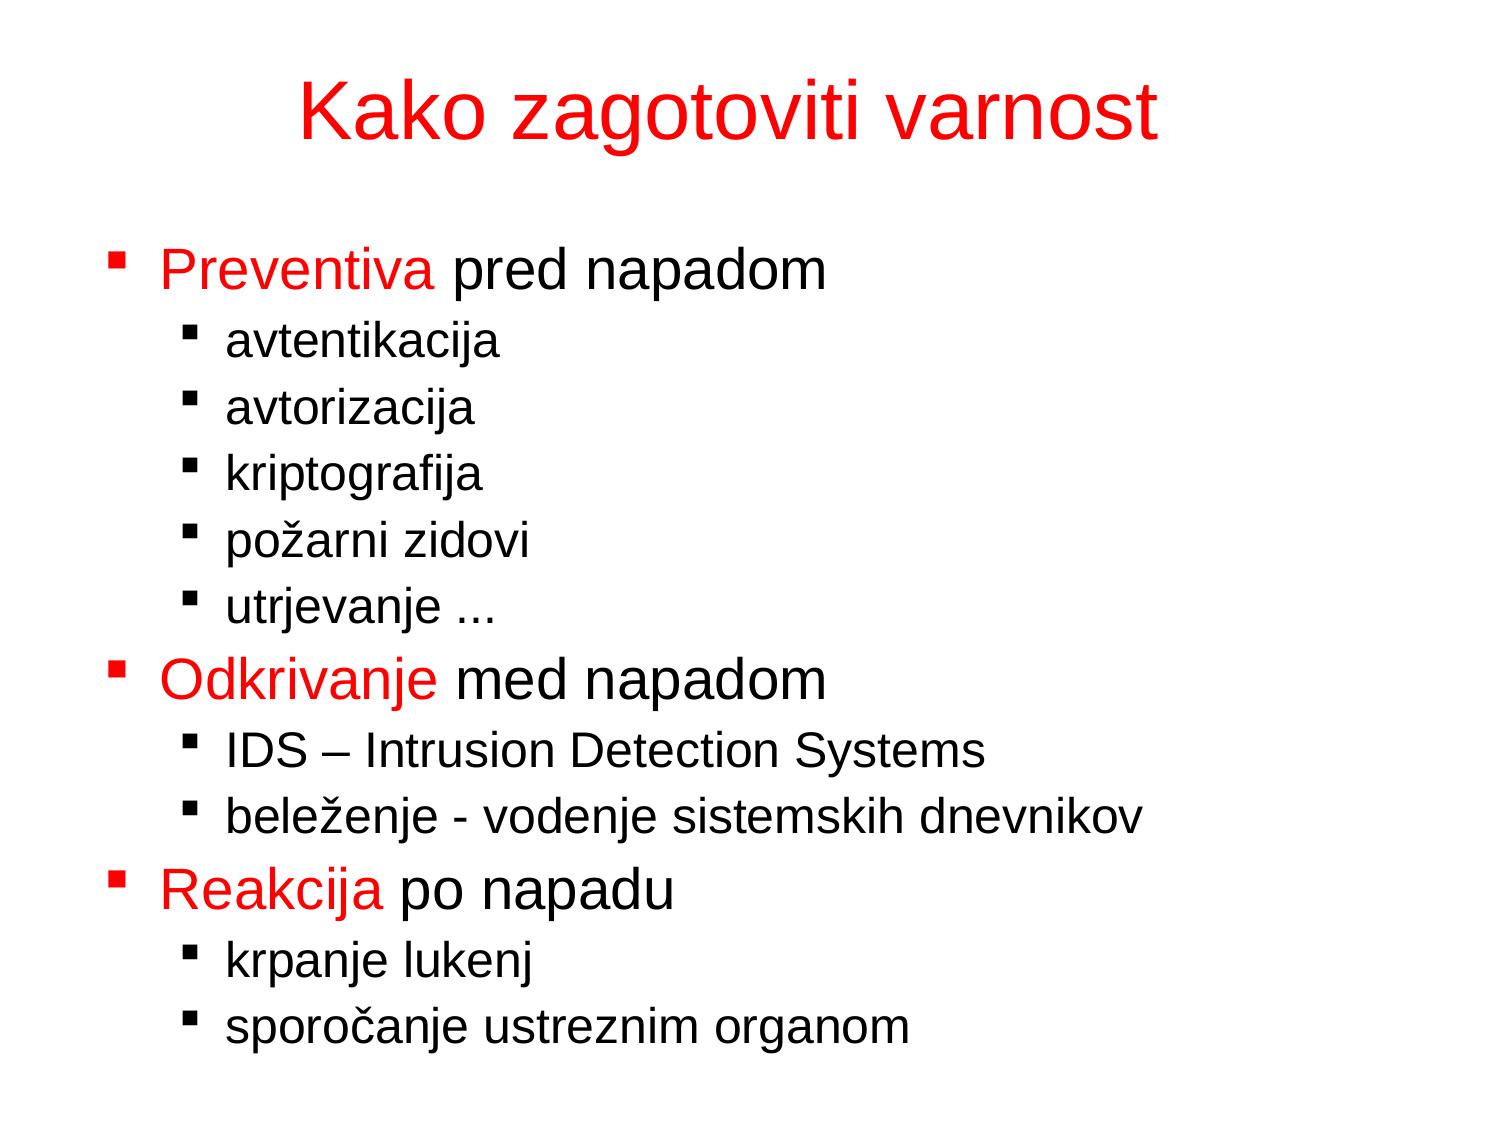

# Kako zagotoviti varnost
Preventiva pred napadom
avtentikacija
avtorizacija
kriptografija
požarni zidovi
utrjevanje ...
Odkrivanje med napadom
IDS – Intrusion Detection Systems
beleženje - vodenje sistemskih dnevnikov
Reakcija po napadu
krpanje lukenj
sporočanje ustreznim organom